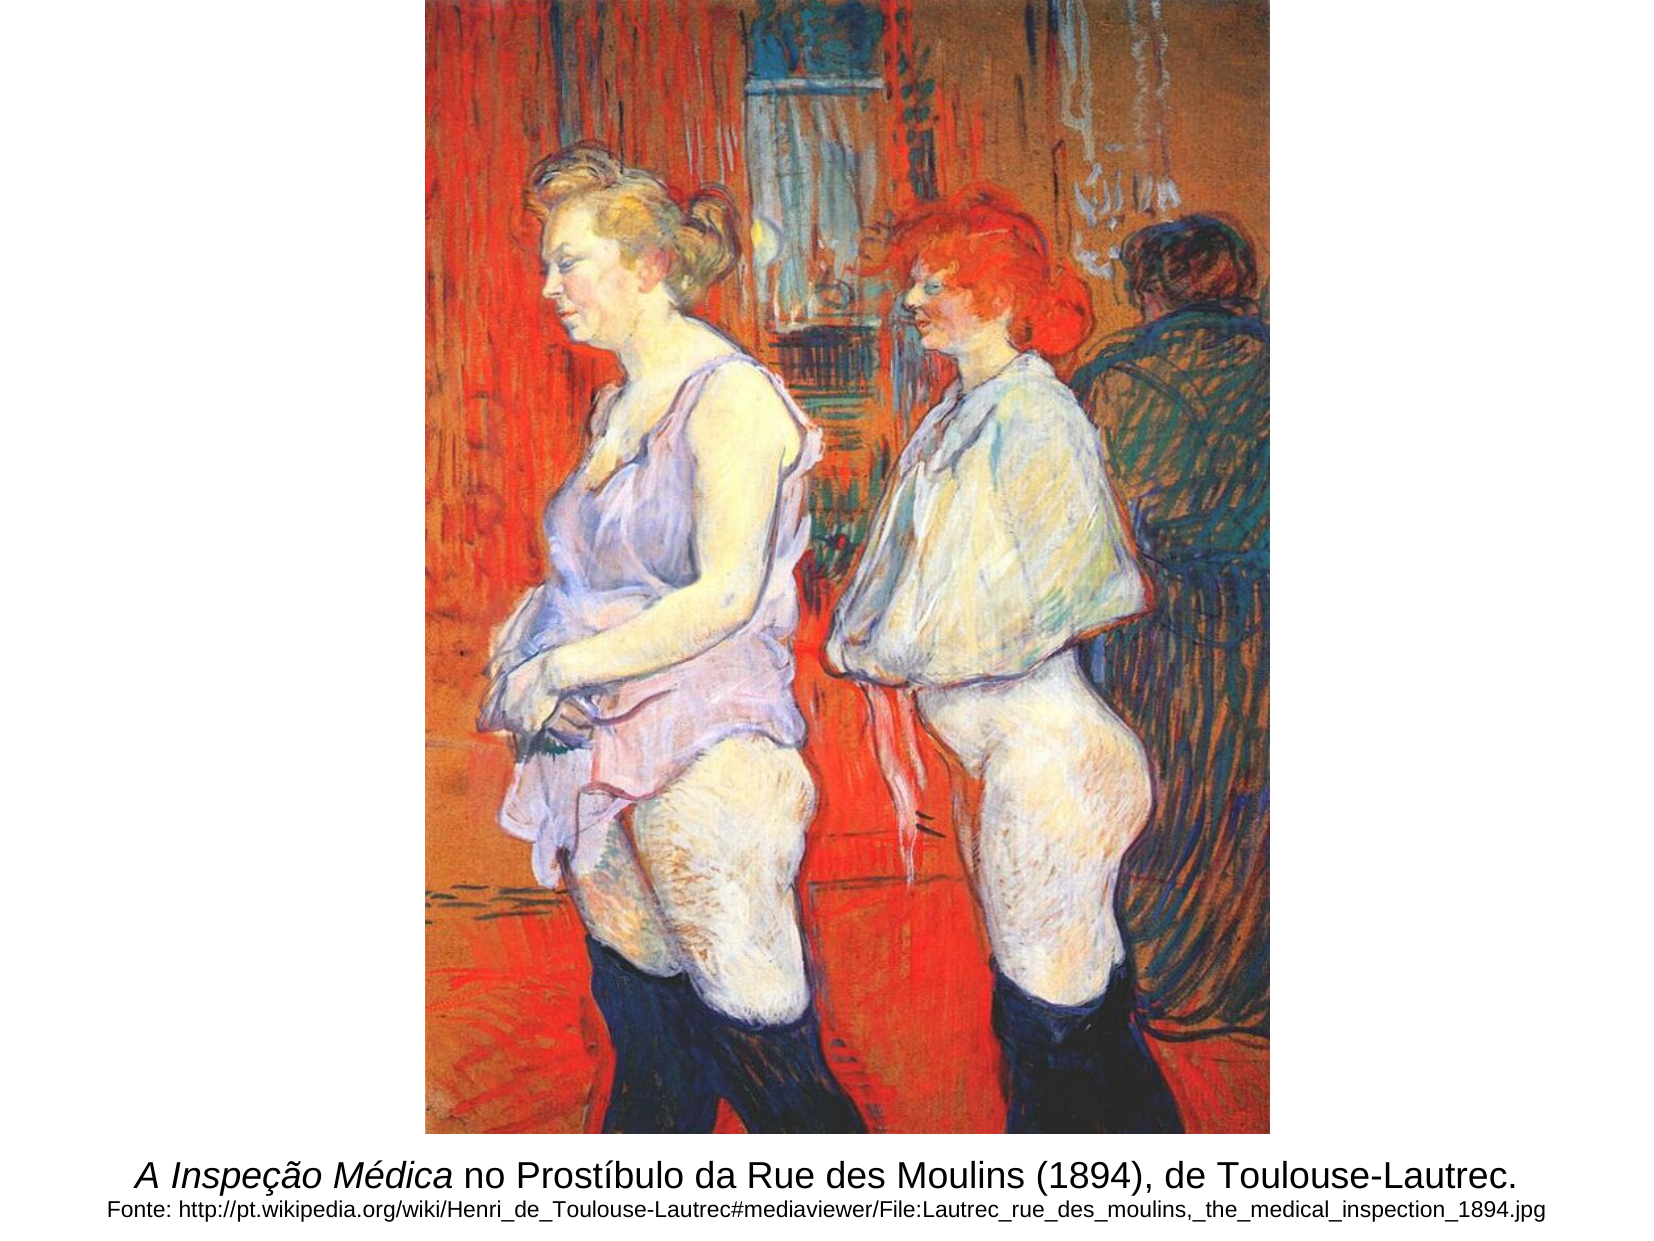

#
A Inspeção Médica no Prostíbulo da Rue des Moulins (1894), de Toulouse-Lautrec.
Fonte: http://pt.wikipedia.org/wiki/Henri_de_Toulouse-Lautrec#mediaviewer/File:Lautrec_rue_des_moulins,_the_medical_inspection_1894.jpg